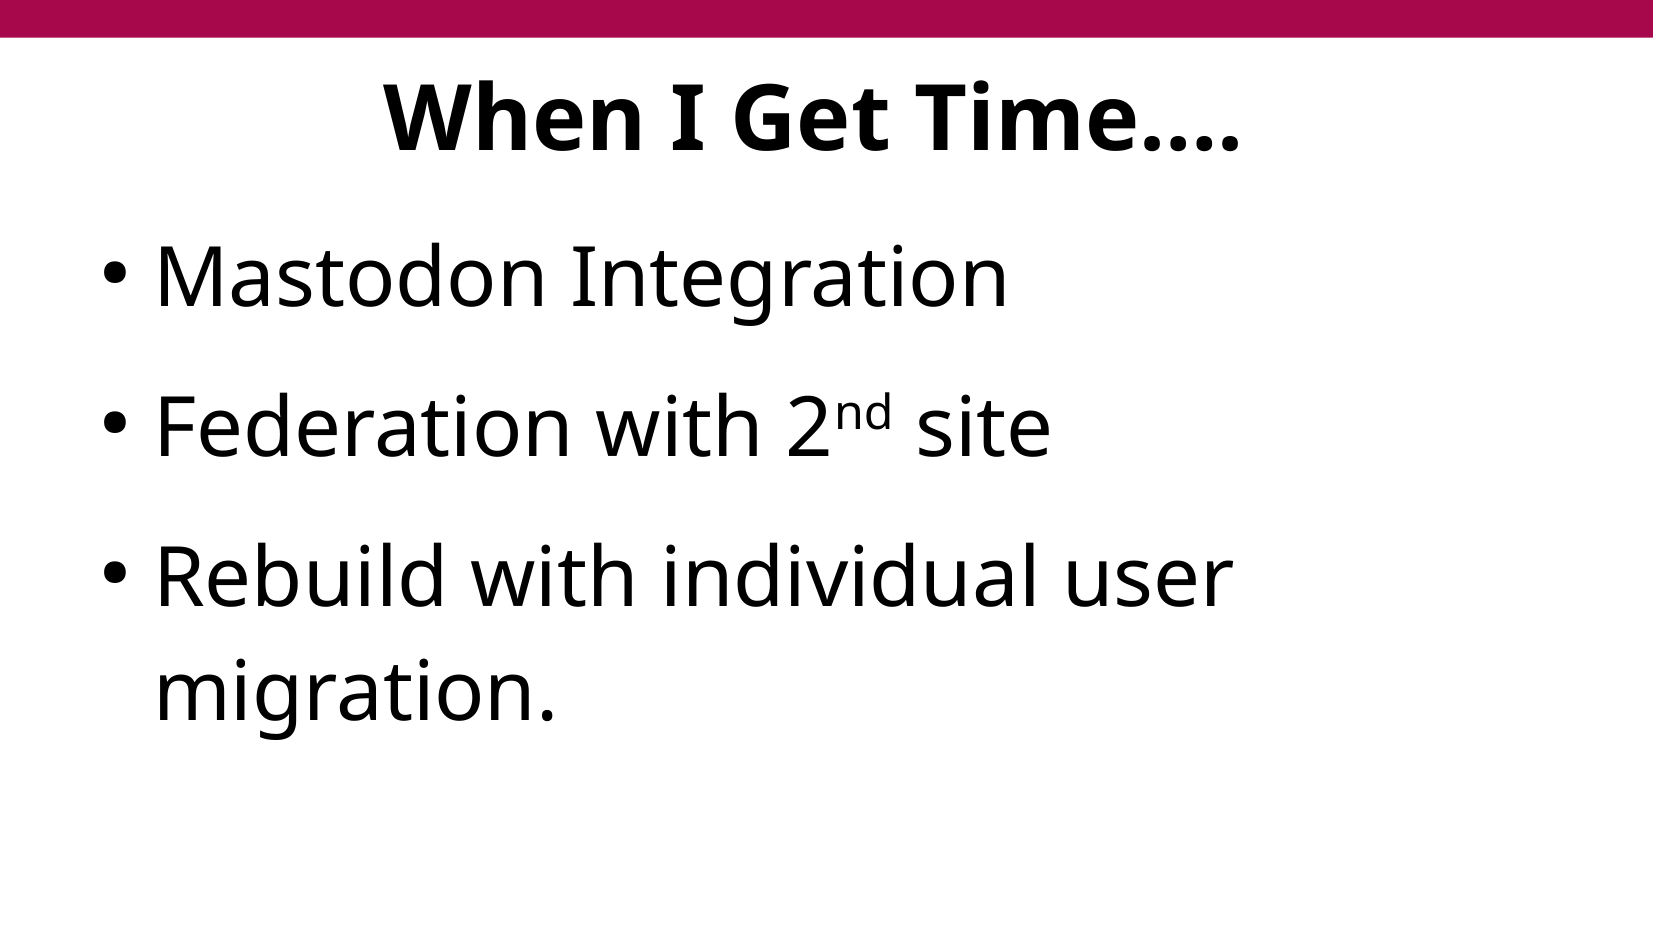

# When I Get Time….
Mastodon Integration
Federation with 2nd site
Rebuild with individual user migration.